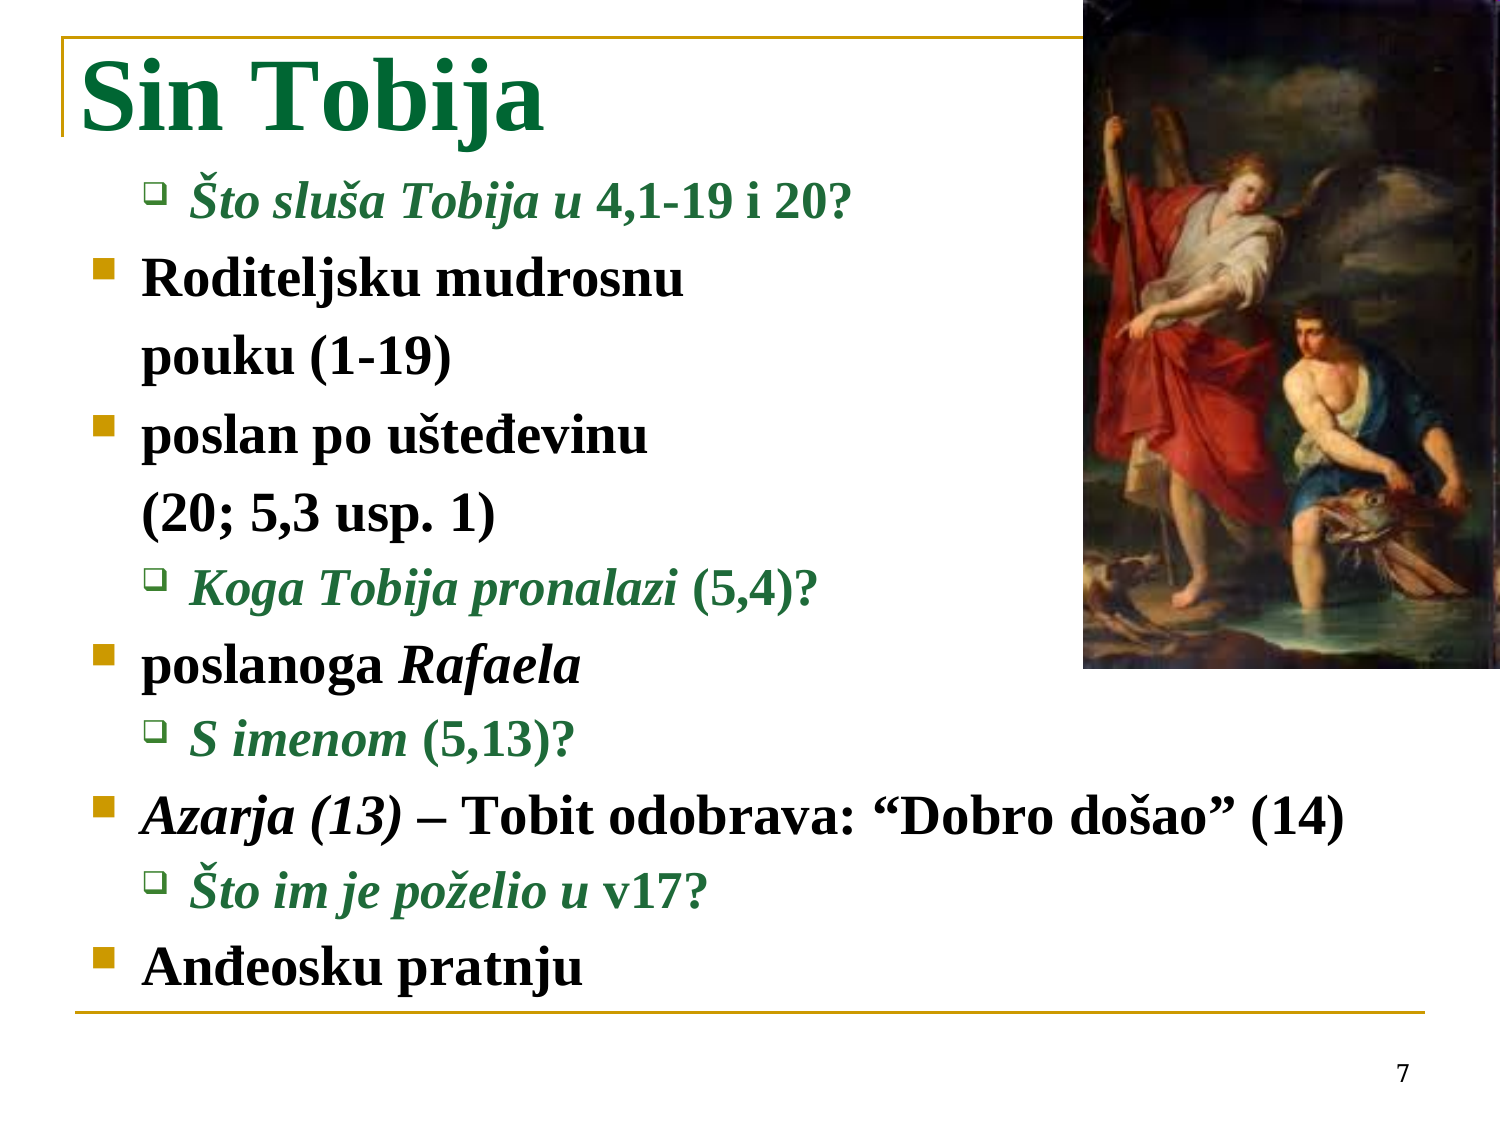

# Sin Tobija
Što sluša Tobija u 4,1-19 i 20?
Roditeljsku mudrosnu
pouku (1-19)
poslan po ušteđevinu
(20; 5,3 usp. 1)
Koga Tobija pronalazi (5,4)?
poslanoga Rafaela
S imenom (5,13)?
Azarja (13) – Tobit odobrava: “Dobro došao” (14)
Što im je poželio u v17?
Anđeosku pratnju